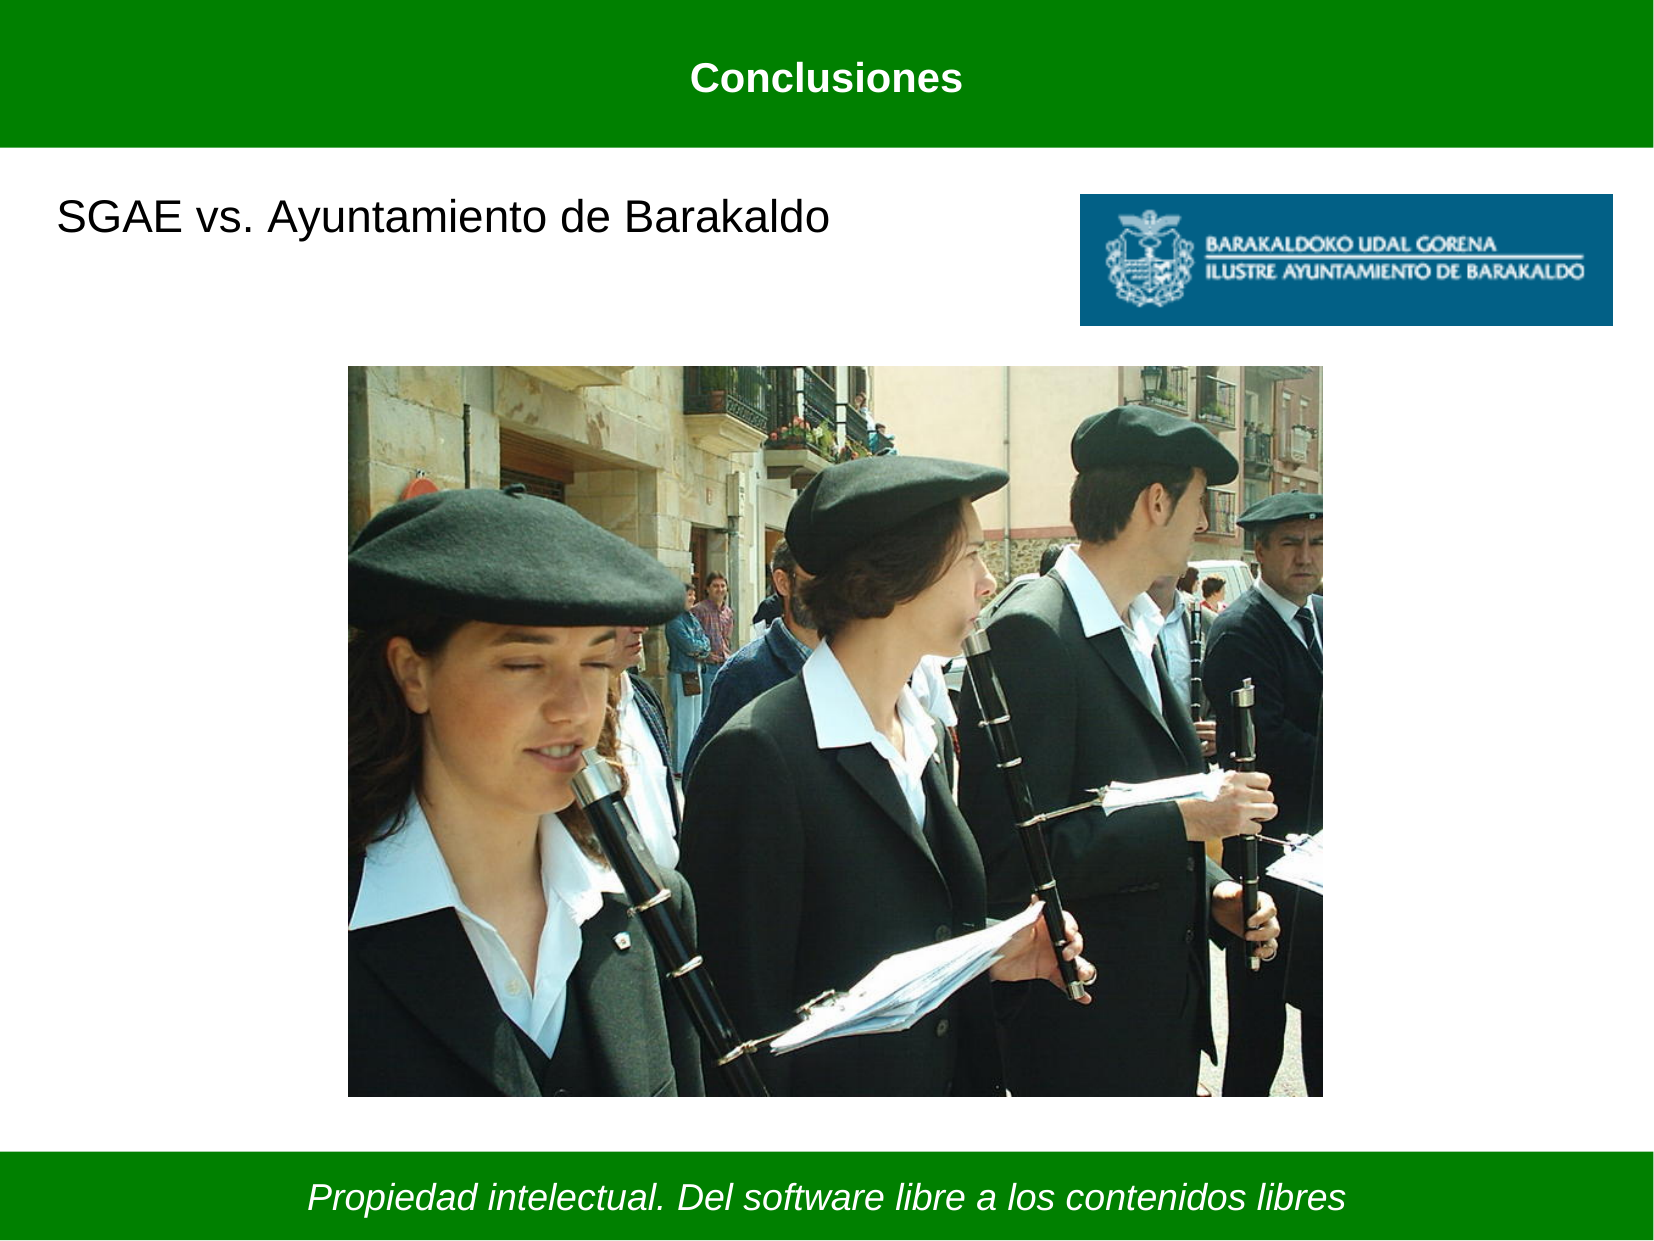

Conclusiones
SGAE vs. Ayuntamiento de Barakaldo
Propiedad intelectual. Del software libre a los contenidos libres